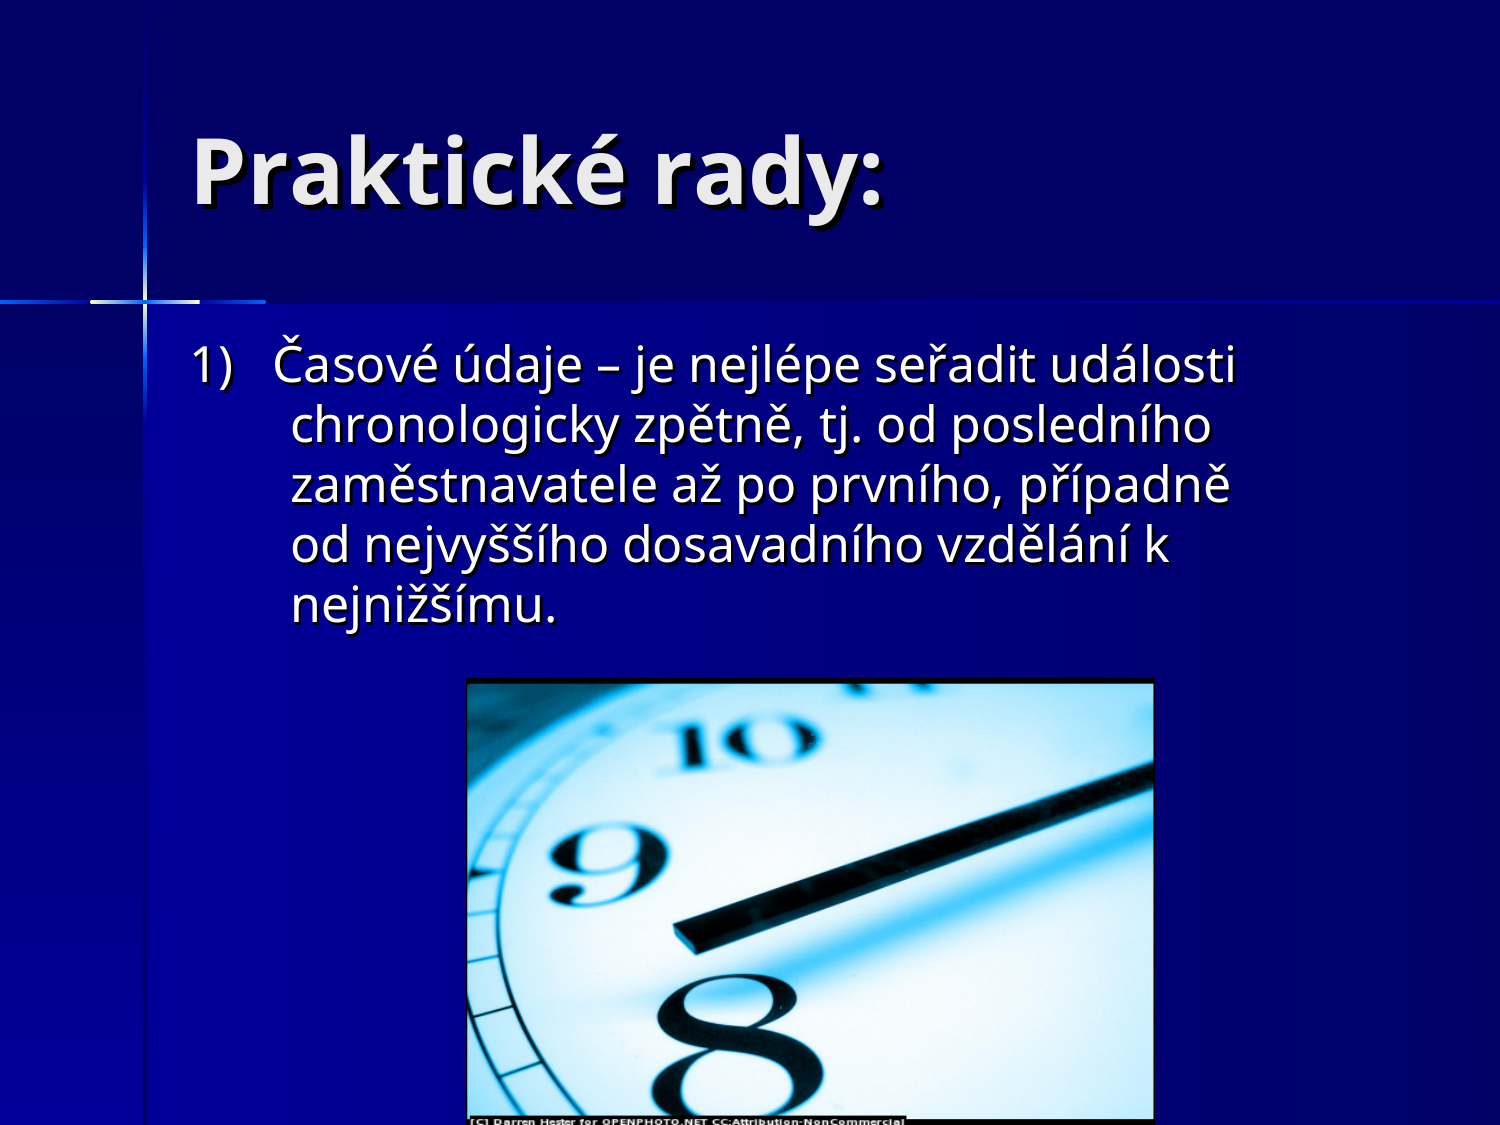

# Praktické rady:
1) Časové údaje – je nejlépe seřadit události chronologicky zpětně, tj. od posledního zaměstnavatele až po prvního, případně od nejvyššího dosavadního vzdělání k nejnižšímu.